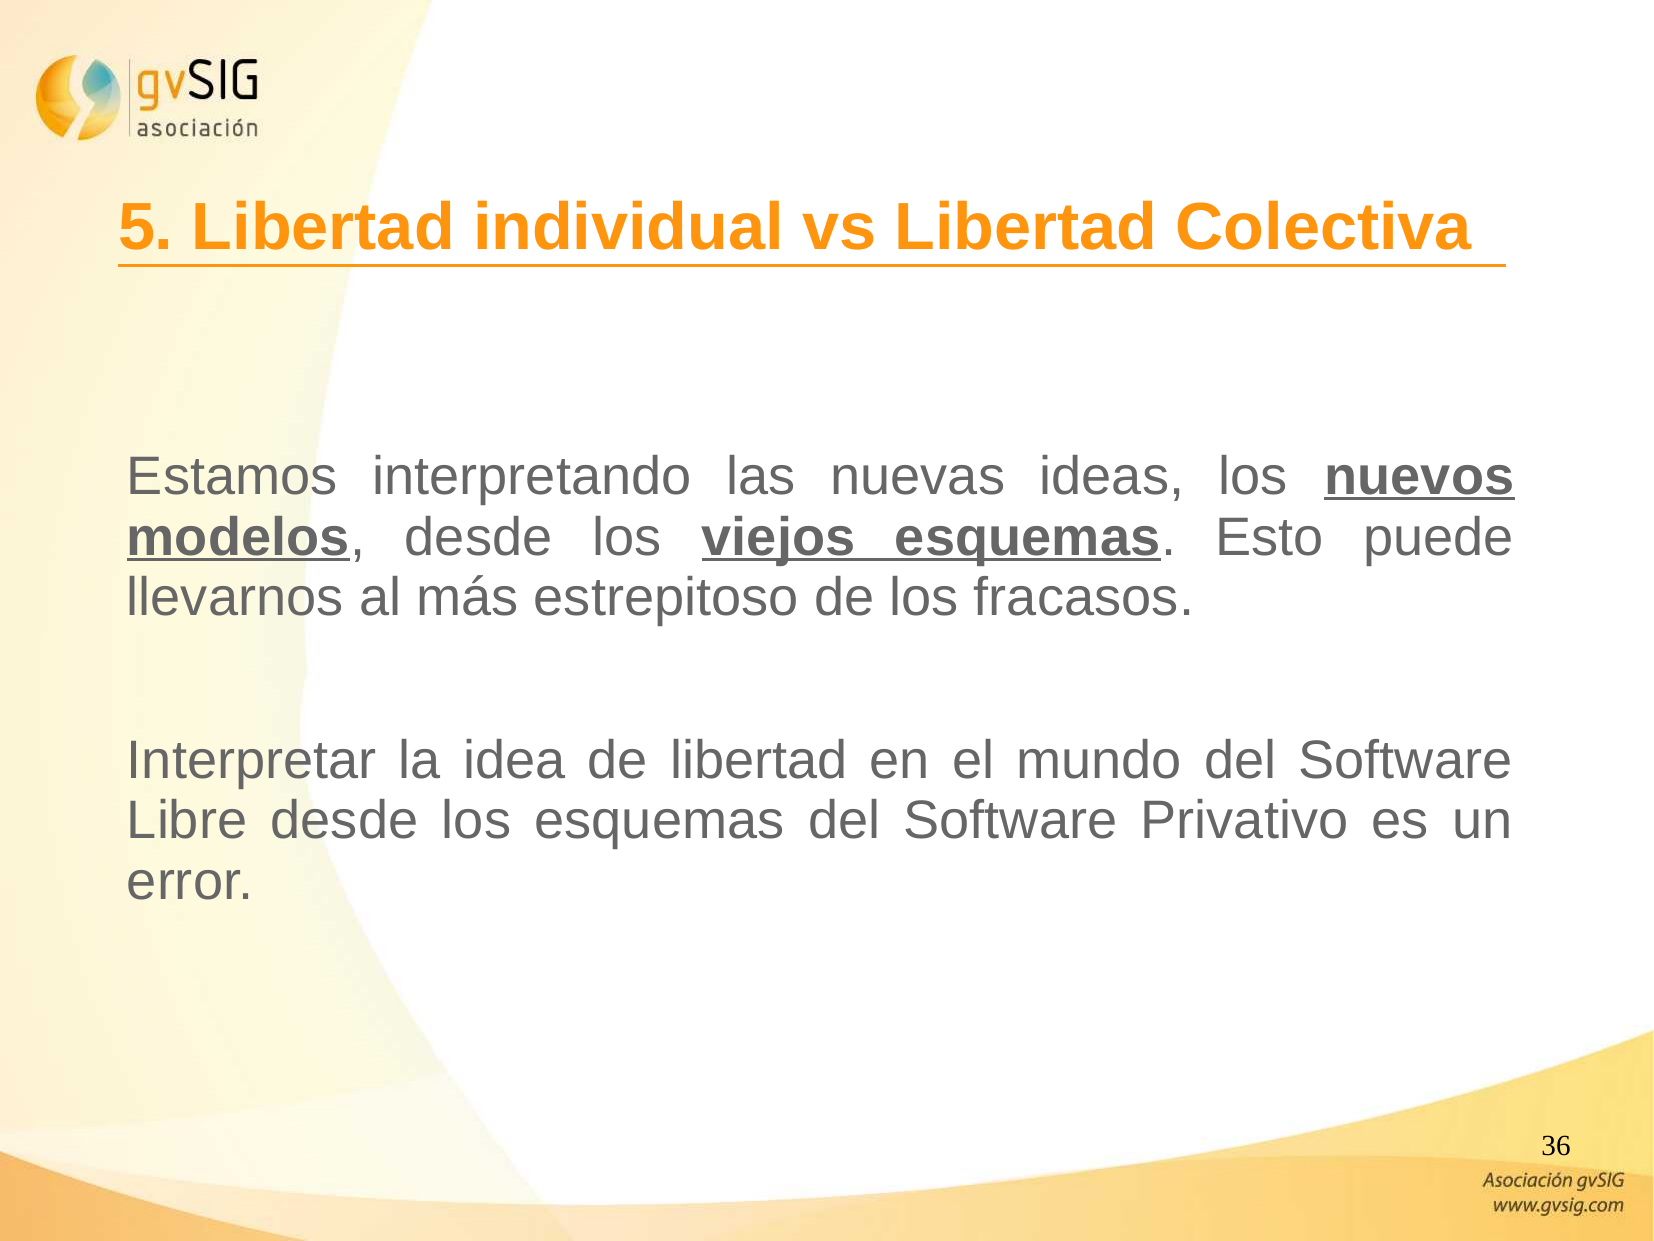

# 5. Libertad individual vs Libertad Colectiva
Estamos interpretando las nuevas ideas, los nuevos modelos, desde los viejos esquemas. Esto puede llevarnos al más estrepitoso de los fracasos.
Interpretar la idea de libertad en el mundo del Software Libre desde los esquemas del Software Privativo es un error.
36